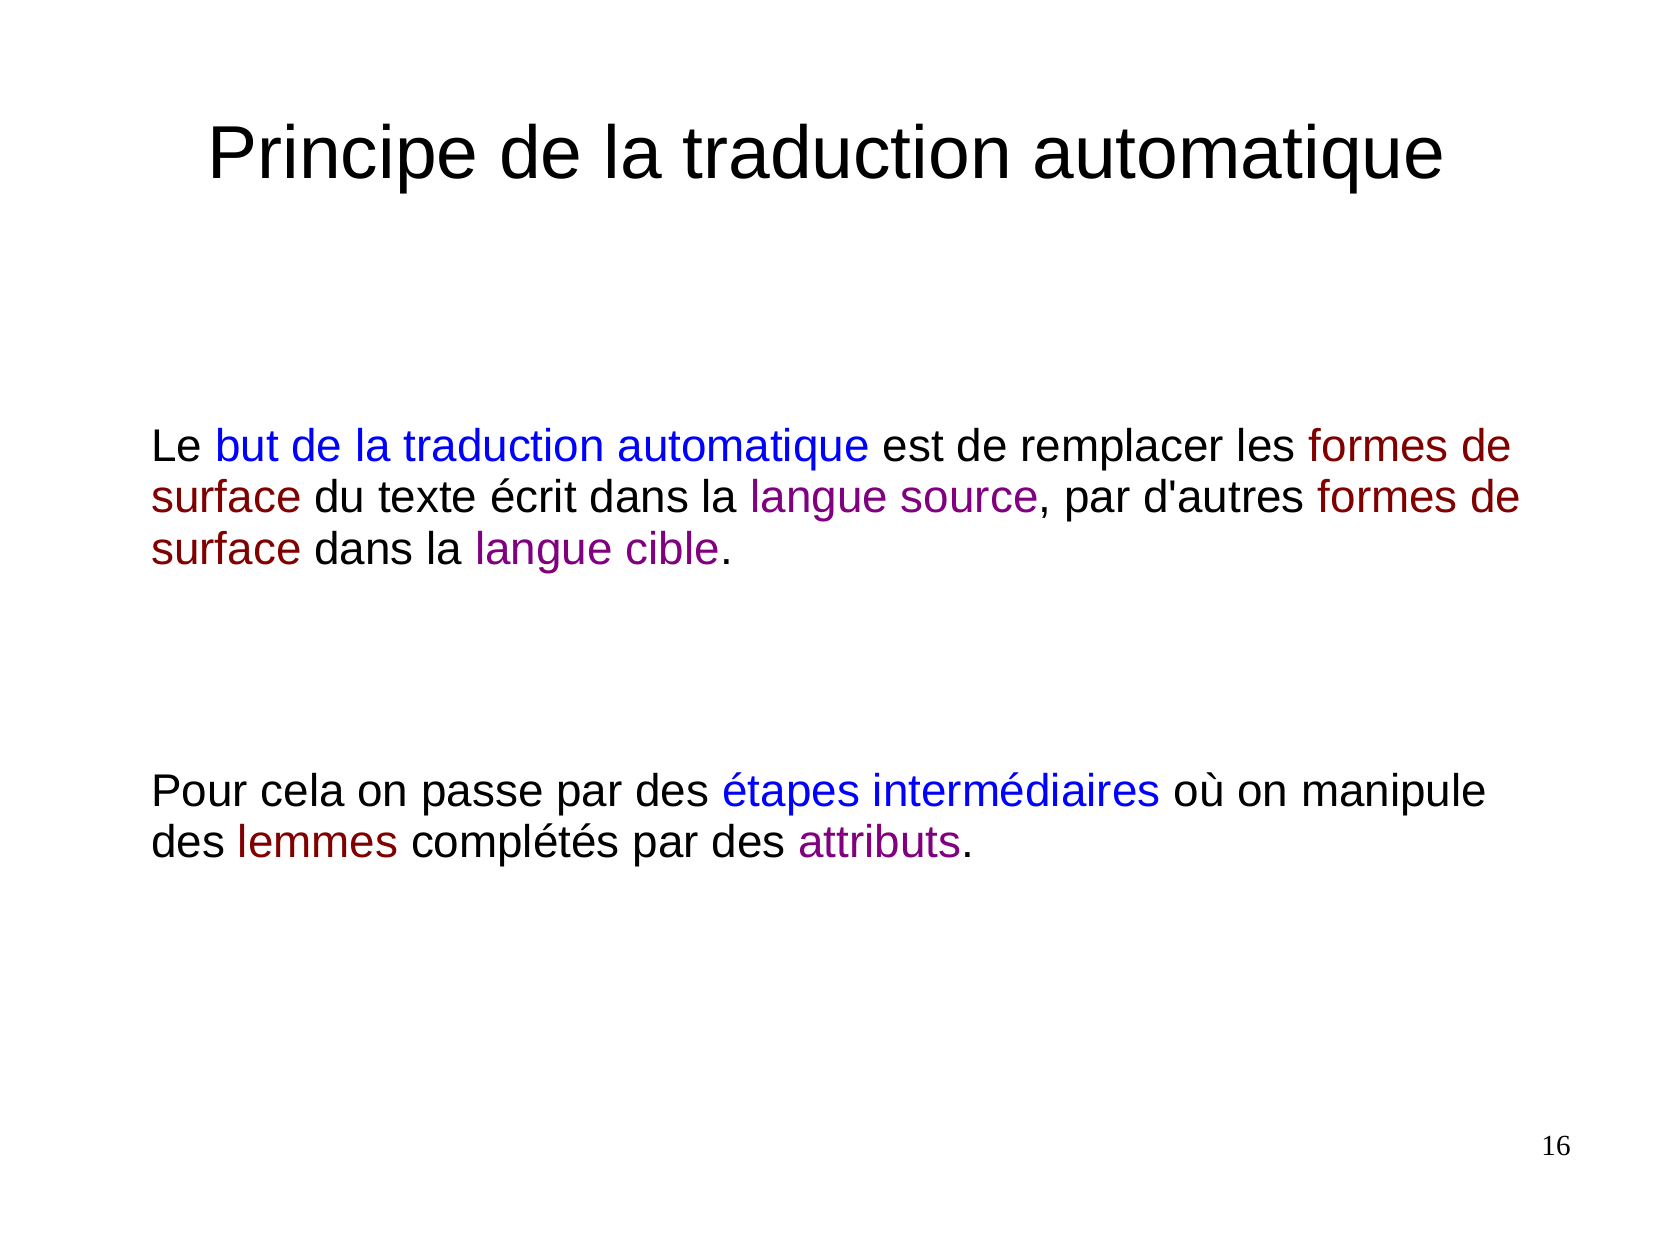

# Principe de la traduction automatique
Le but de la traduction automatique est de remplacer les formes de surface du texte écrit dans la langue source, par d'autres formes de surface dans la langue cible.
Pour cela on passe par des étapes intermédiaires où on manipule des lemmes complétés par des attributs.
16